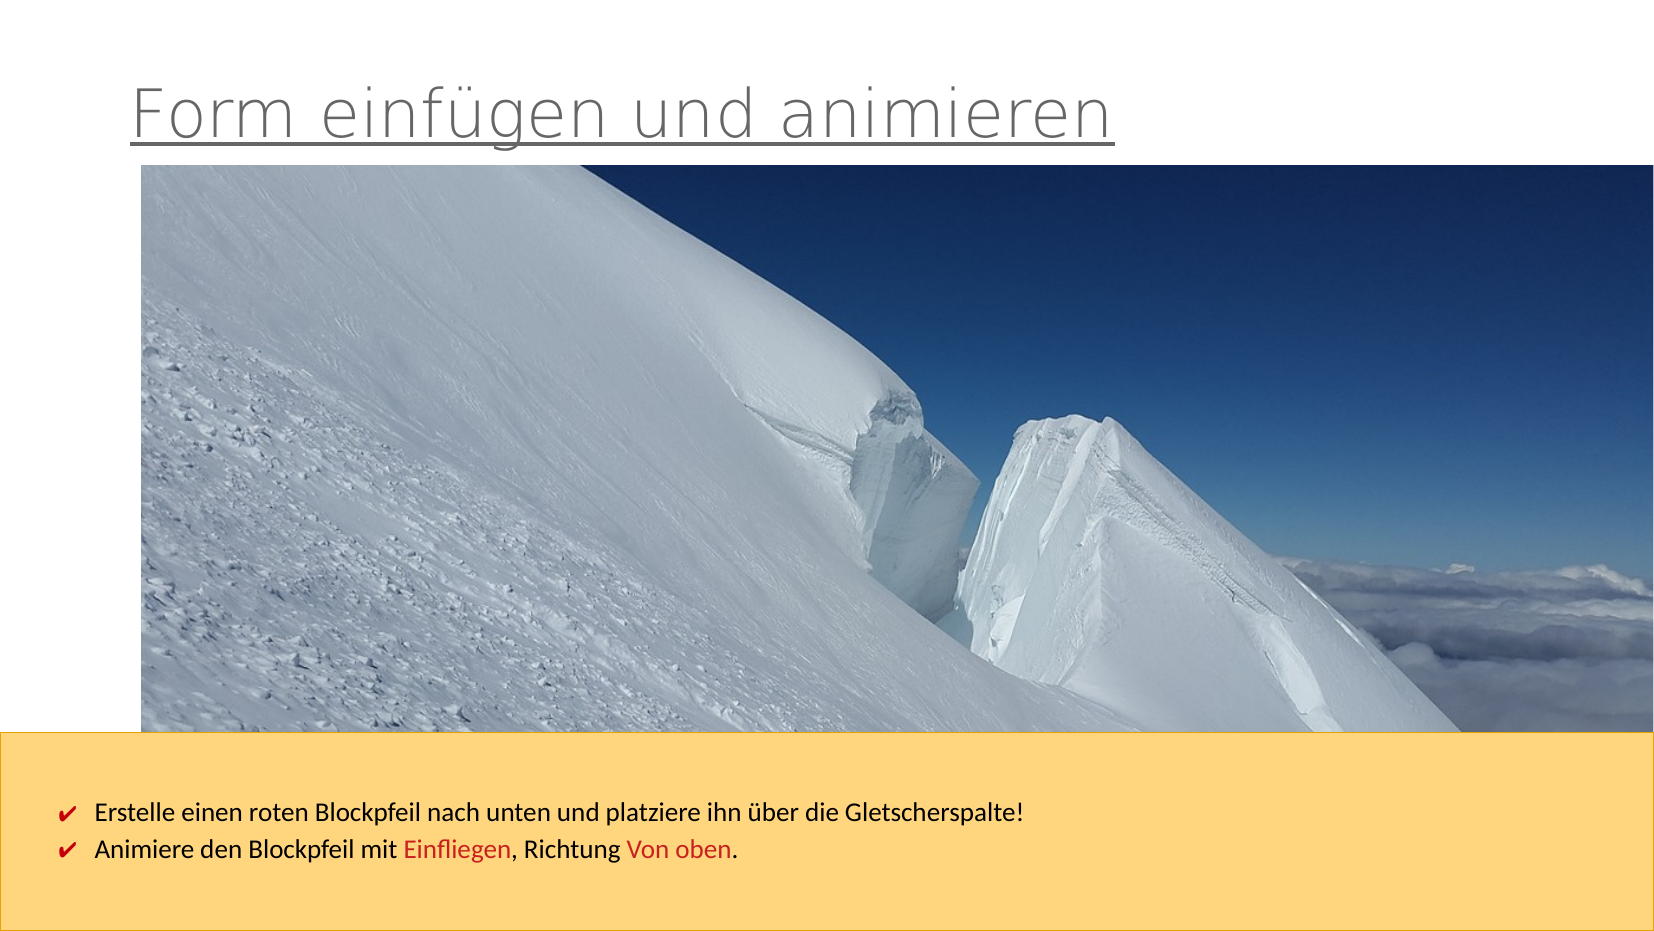

# Form einfügen und animieren
Erstelle einen roten Blockpfeil nach unten und platziere ihn über die Gletscherspalte!
Animiere den Blockpfeil mit Einfliegen, Richtung Von oben.